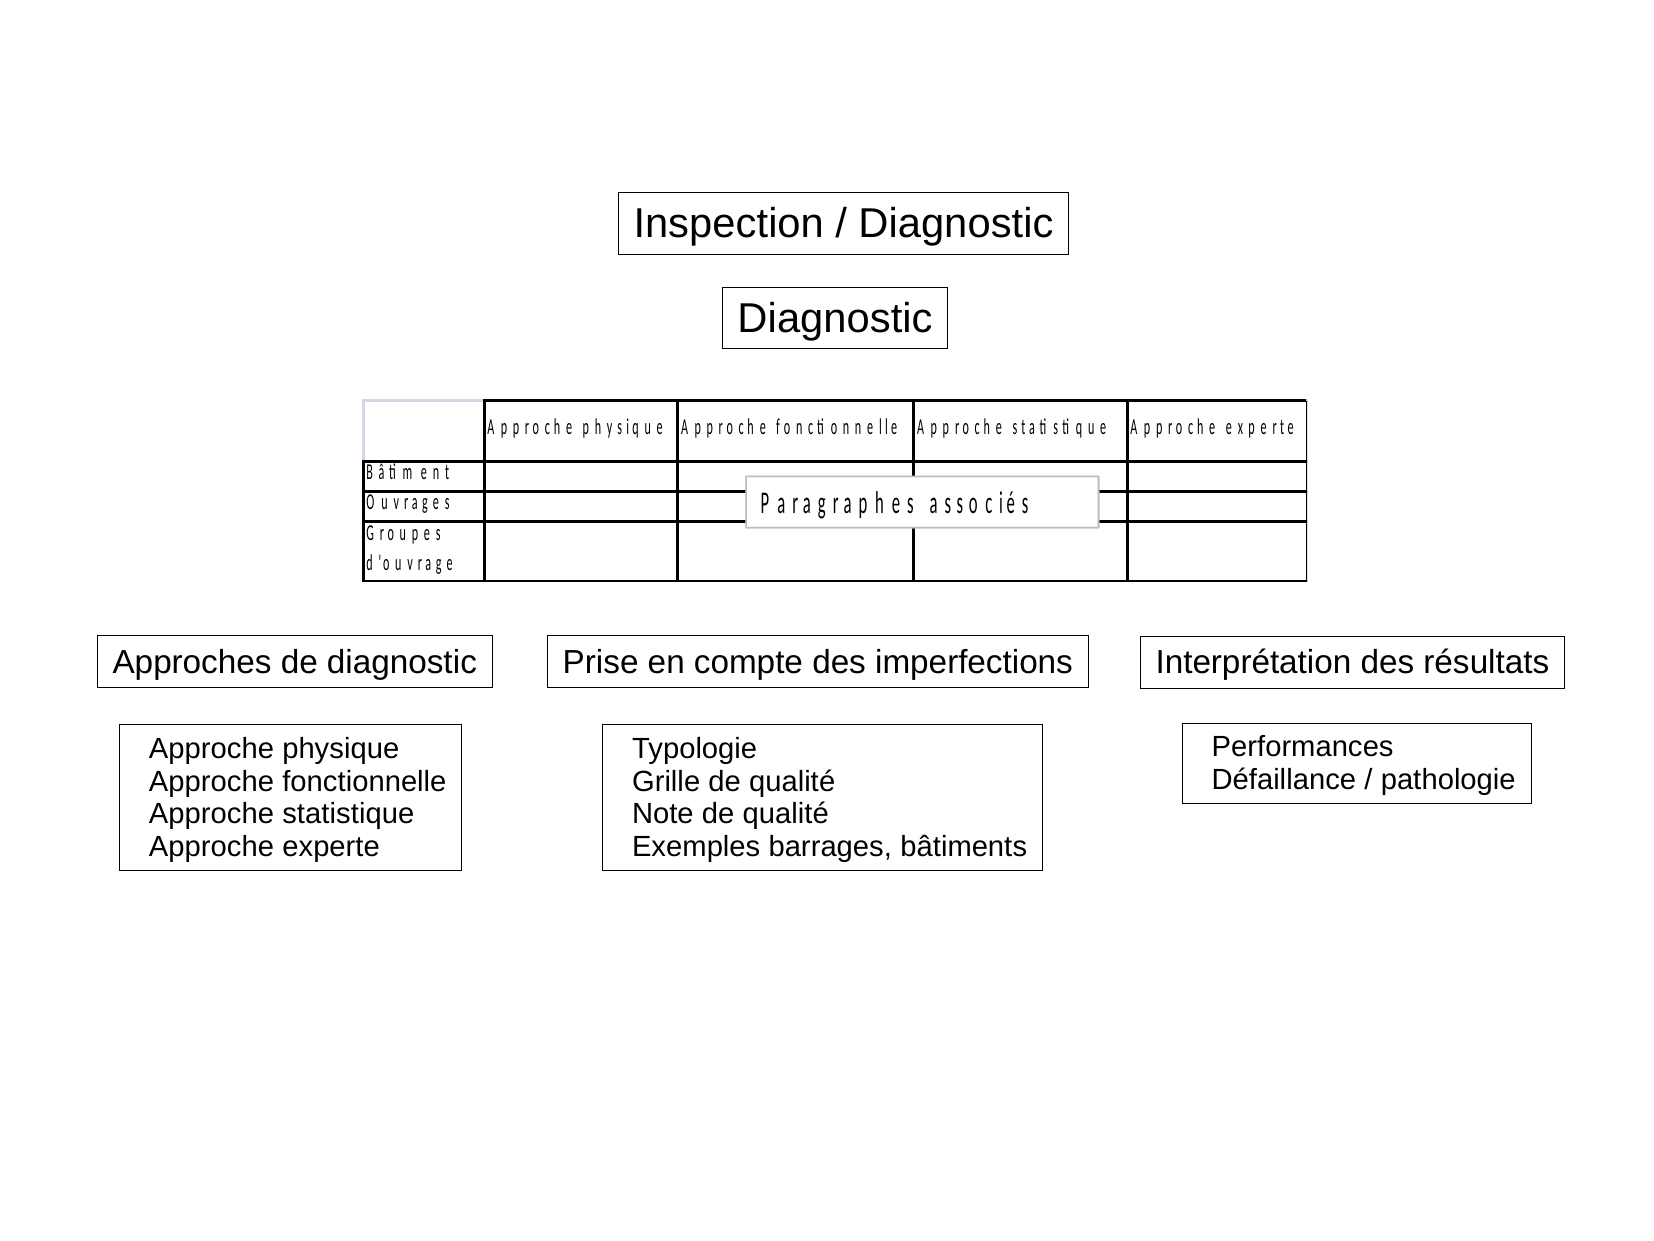

Inspection / Diagnostic
Diagnostic
Approches de diagnostic
Prise en compte des imperfections
Interprétation des résultats
Performances
Défaillance / pathologie
Approche physique
Approche fonctionnelle
Approche statistique
Approche experte
Typologie
Grille de qualité
Note de qualité
Exemples barrages, bâtiments